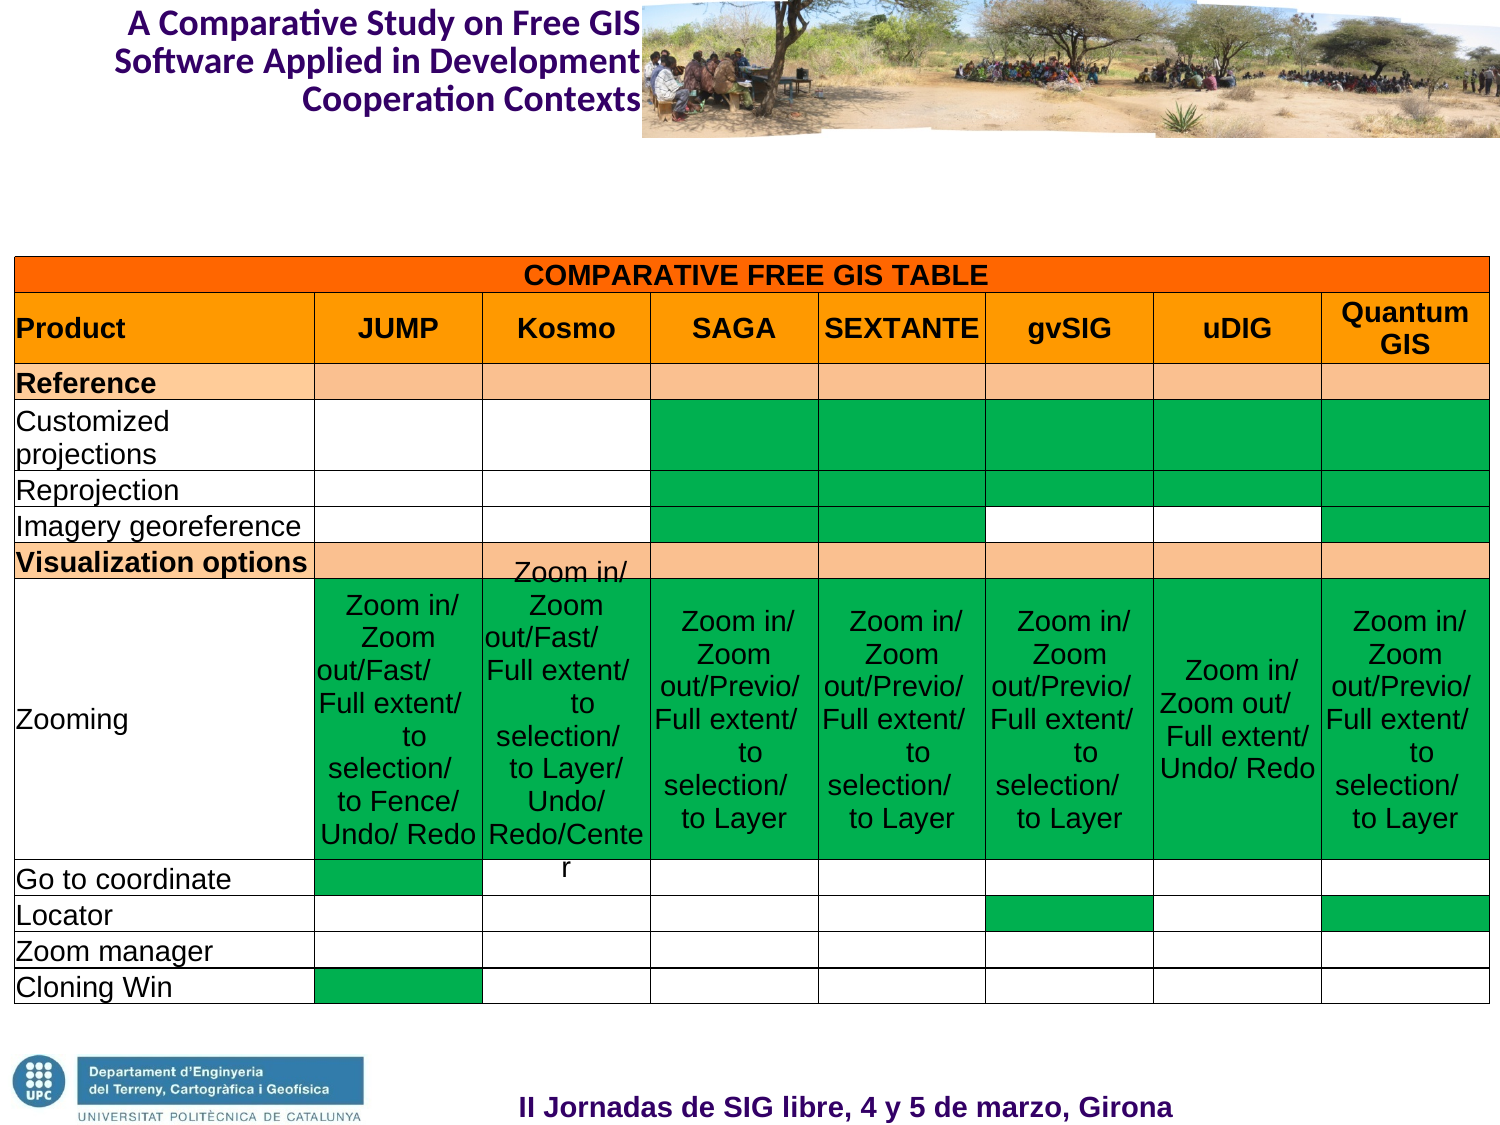

COMPARATIVE FREE GIS TABLE
Product
JUMP
Kosmo
SAGA
SEXTANTE
gvSIG
uDIG
Quantum GIS
Reference
Customized projections
Reprojection
Imagery georeference
Visualization options
Zooming
 Zoom in/ Zoom out/Fast/ Full extent/ to selection/ to Fence/ Undo/ Redo
 Zoom in/ Zoom out/Fast/ Full extent/ to selection/ to Layer/ Undo/ Redo/Center
 Zoom in/ Zoom out/Previo/ Full extent/ to selection/ to Layer
 Zoom in/ Zoom out/Previo/ Full extent/ to selection/ to Layer
 Zoom in/ Zoom out/Previo/ Full extent/ to selection/ to Layer
 Zoom in/ Zoom out/ Full extent/ Undo/ Redo
 Zoom in/ Zoom out/Previo/ Full extent/ to selection/ to Layer
Go to coordinate
Locator
Zoom manager
Cloning Win
II Jornadas de SIG libre, 4 y 5 de marzo, Girona